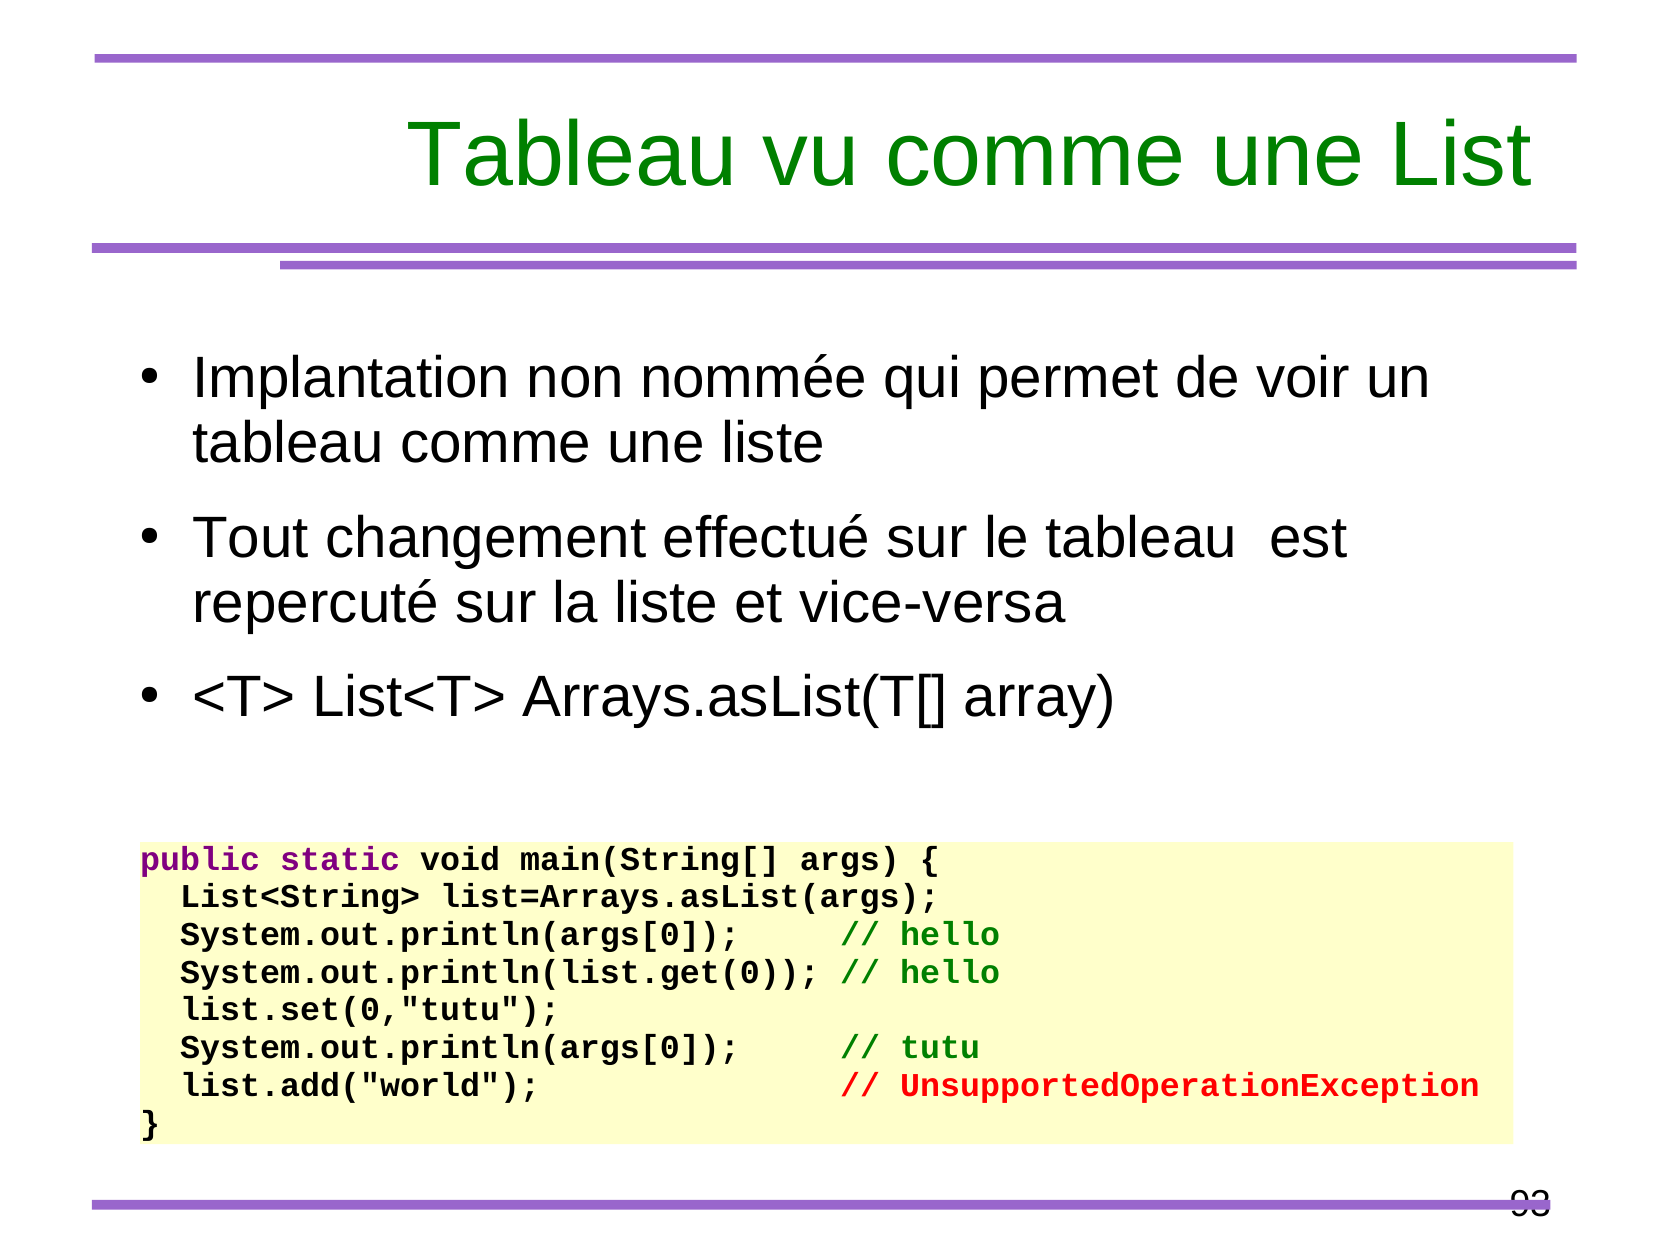

# Tableau vu comme une List
Implantation non nommée qui permet de voir un tableau comme une liste
Tout changement effectué sur le tableau est repercuté sur la liste et vice-versa
<T> List<T> Arrays.asList(T[] array)
public static void main(String[] args) {
 List<String> list=Arrays.asList(args);
 System.out.println(args[0]); // hello
 System.out.println(list.get(0)); // hello
 list.set(0,"tutu");
 System.out.println(args[0]); // tutu
 list.add("world"); // UnsupportedOperationException
}